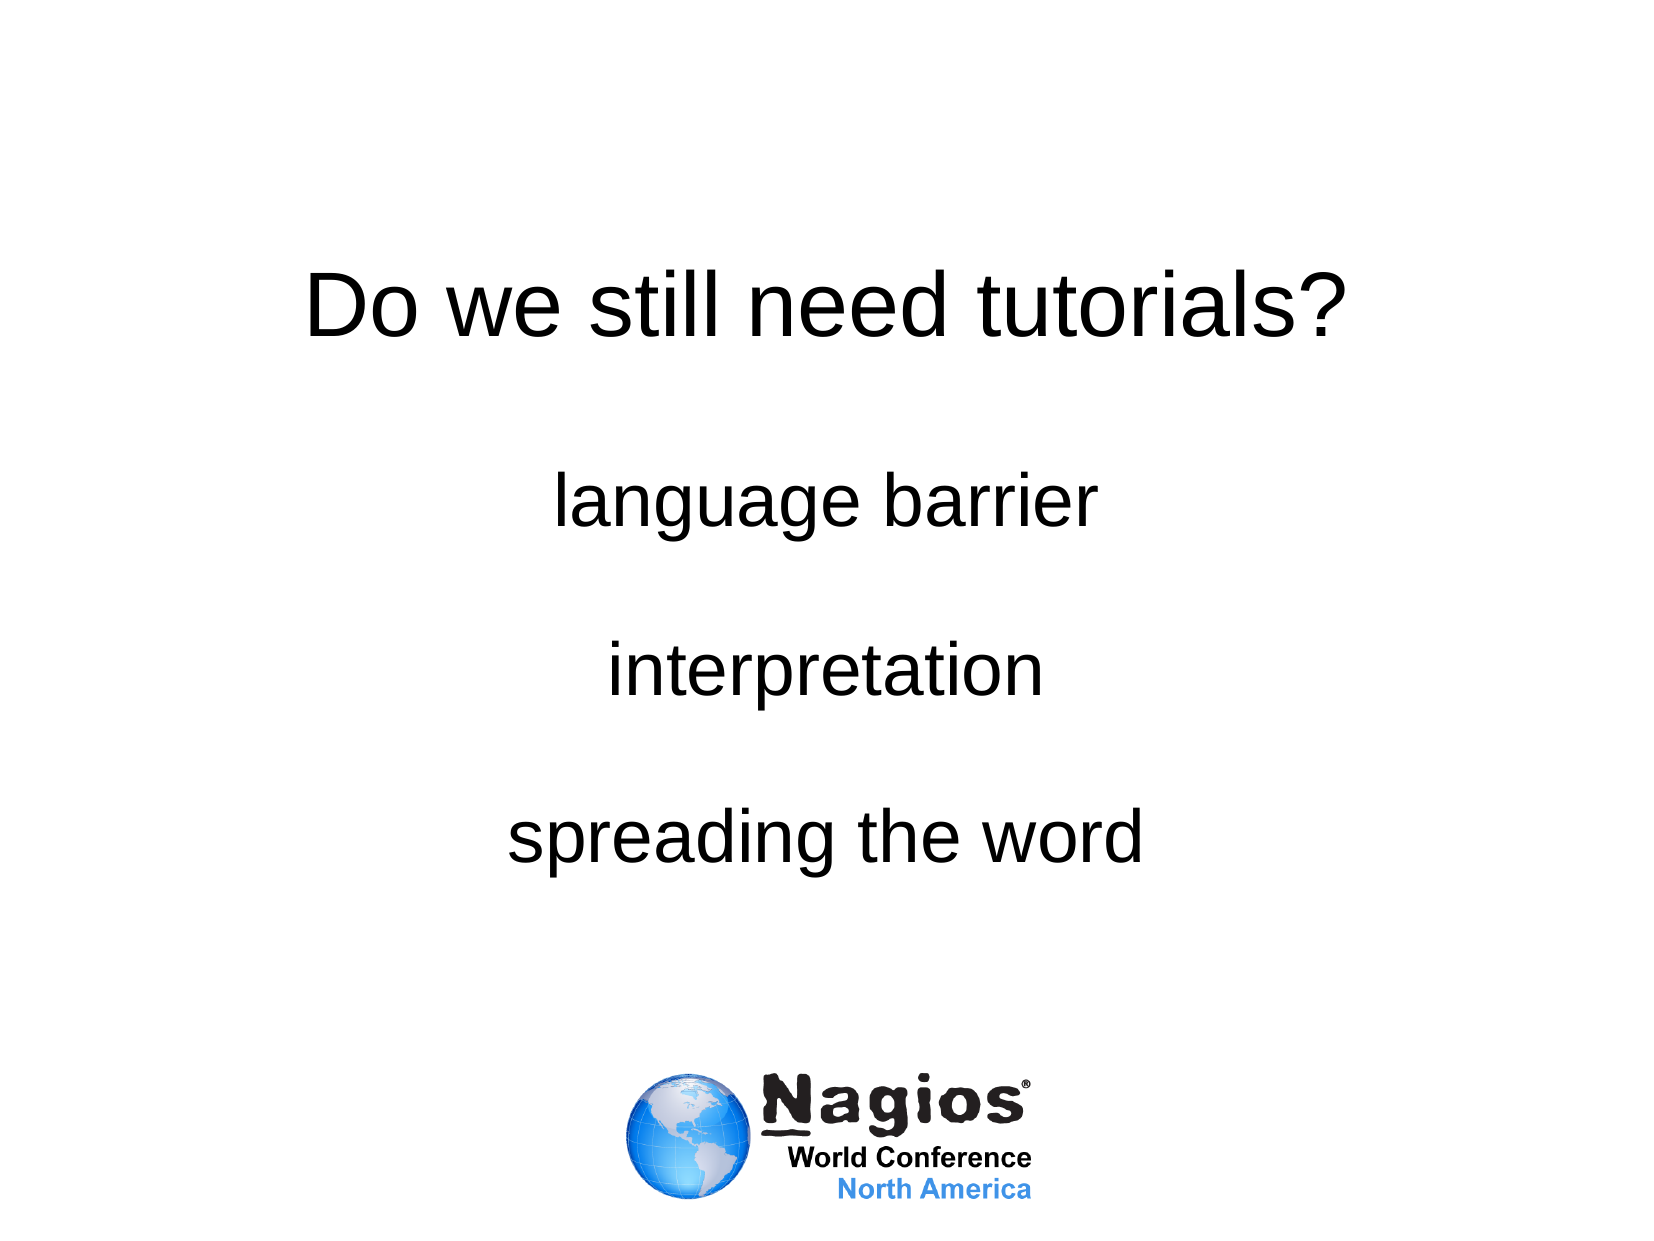

# Do we still need tutorials? language barrier interpretation spreading the word